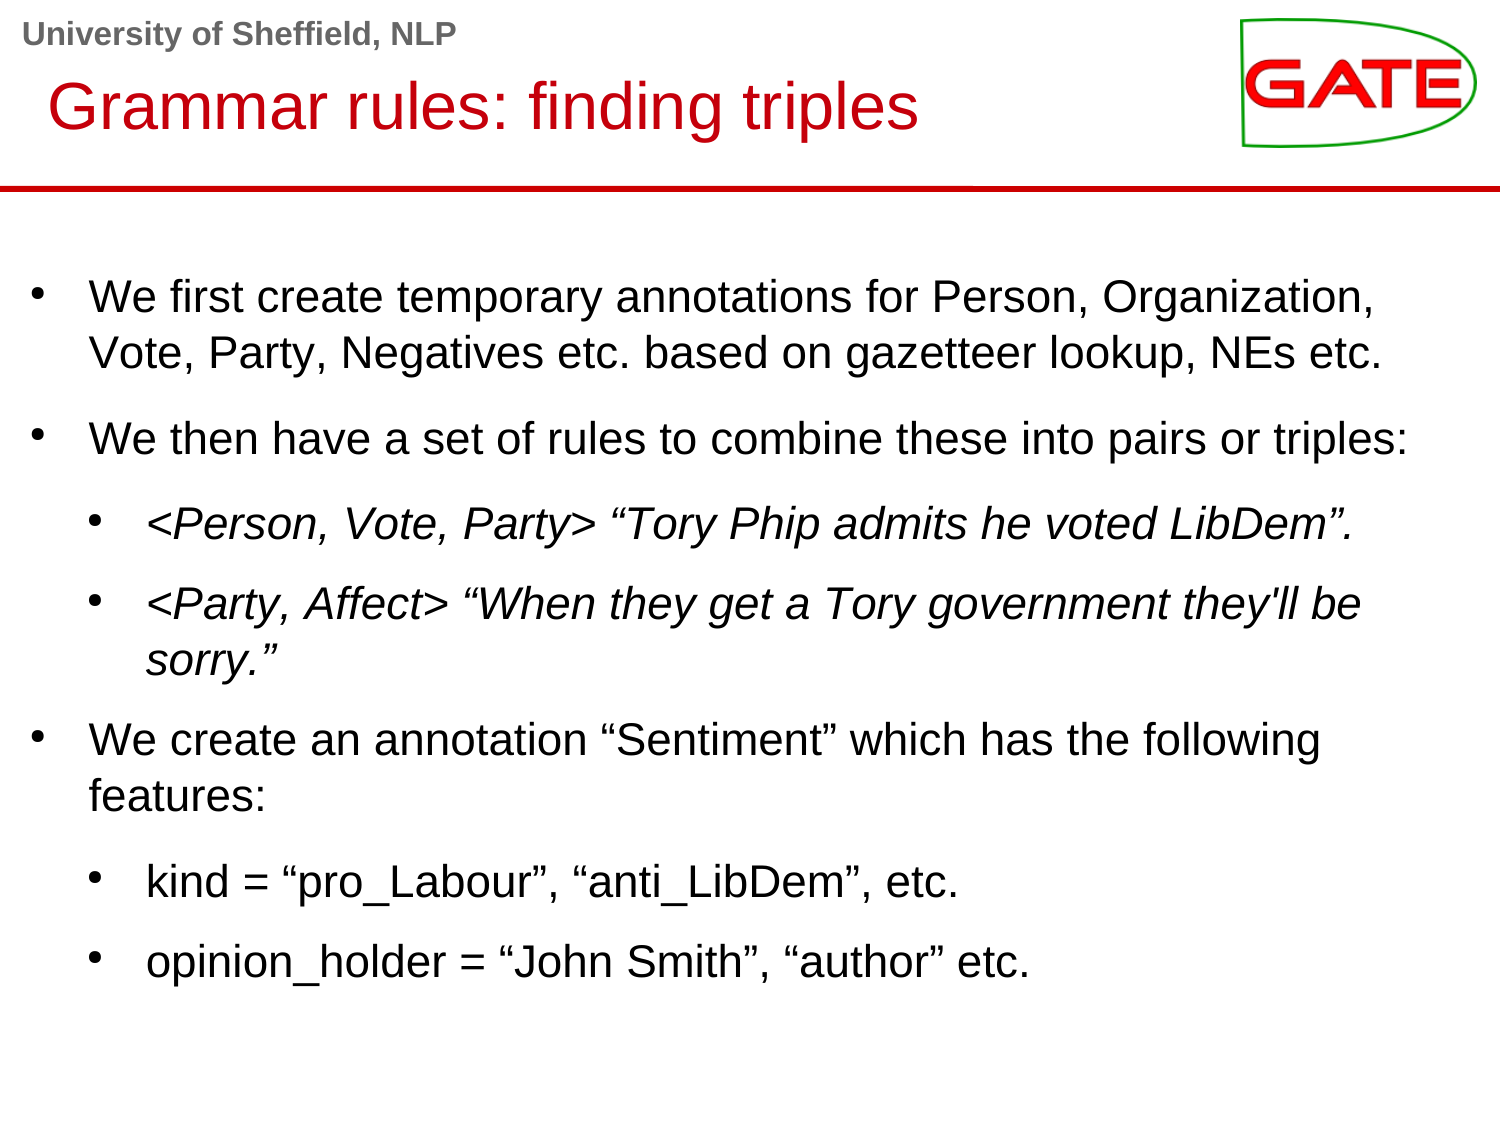

# Grammar rules: finding triples
We first create temporary annotations for Person, Organization, Vote, Party, Negatives etc. based on gazetteer lookup, NEs etc.
We then have a set of rules to combine these into pairs or triples:
<Person, Vote, Party> “Tory Phip admits he voted LibDem”.
<Party, Affect> “When they get a Tory government they'll be sorry.”
We create an annotation “Sentiment” which has the following features:
kind = “pro_Labour”, “anti_LibDem”, etc.
opinion_holder = “John Smith”, “author” etc.